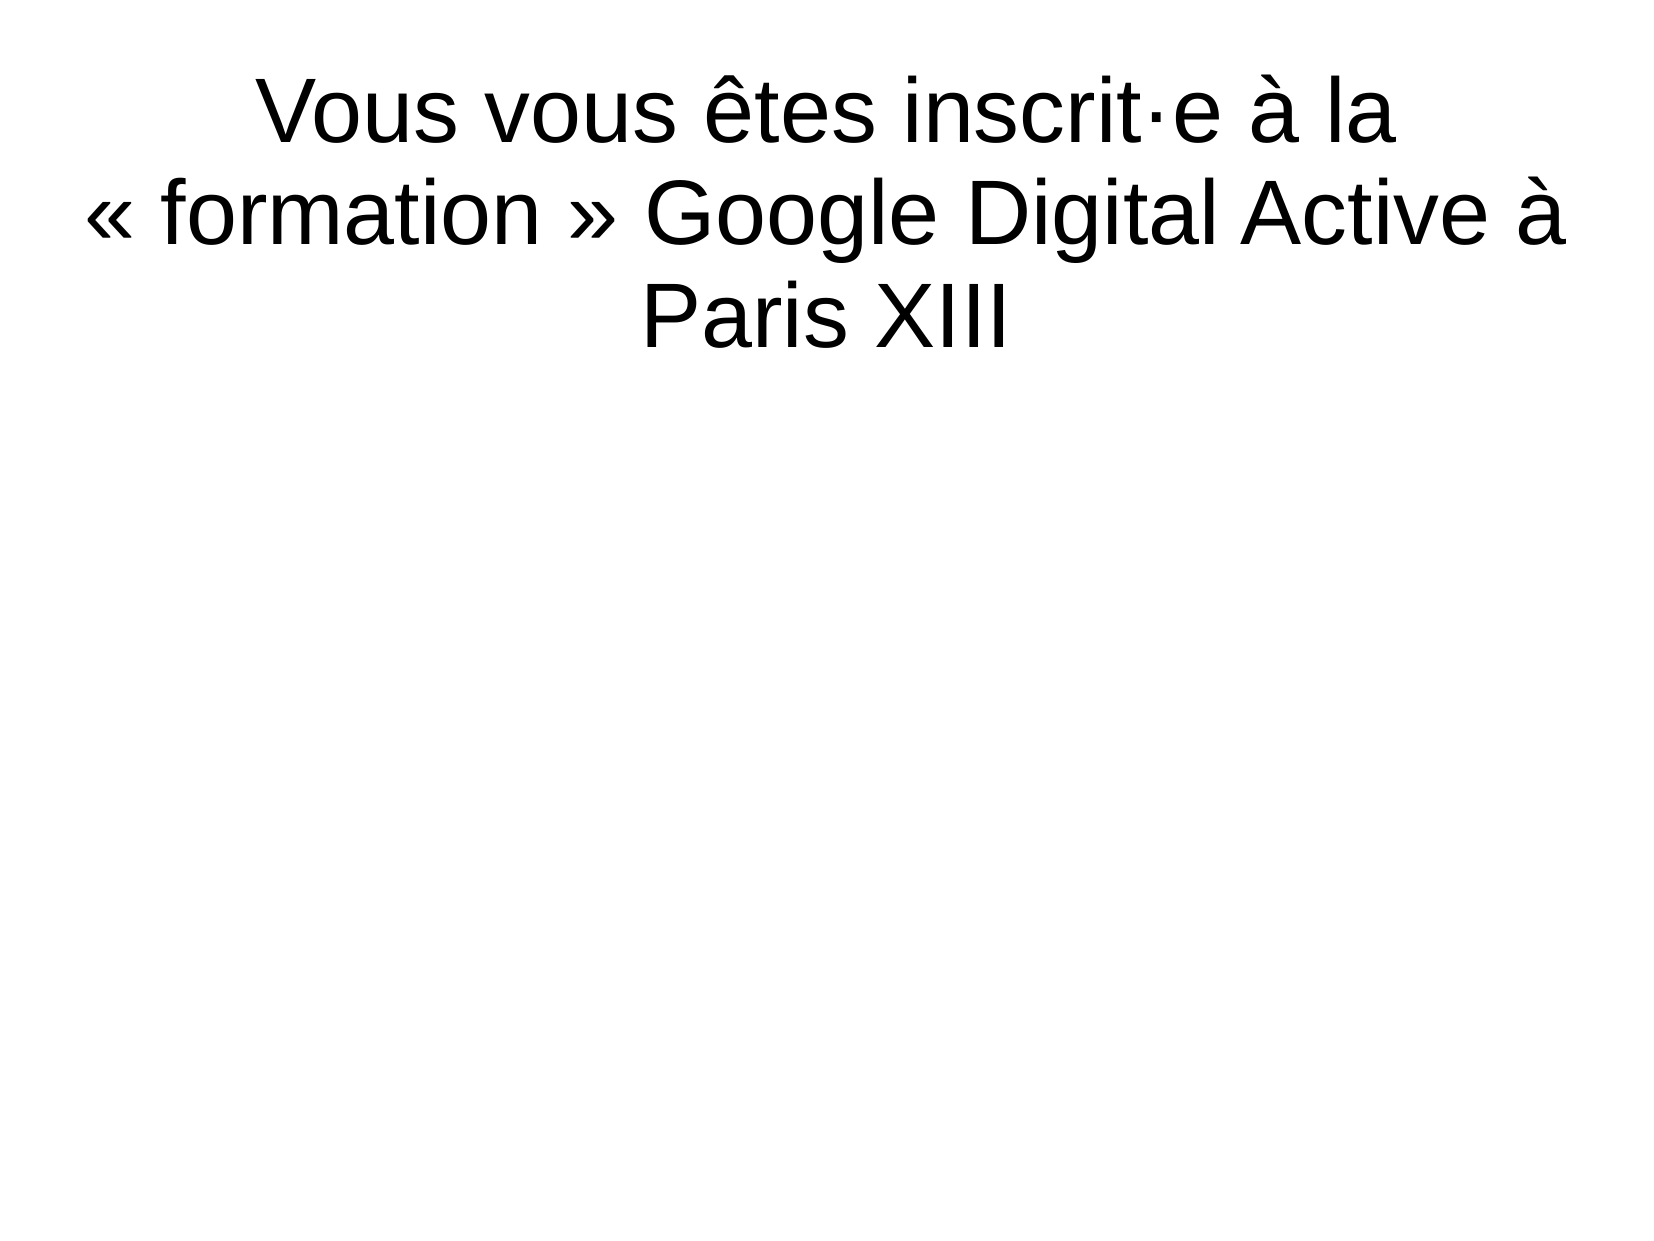

# Vous vous êtes inscrit·e à la « formation » Google Digital Active à Paris XIII